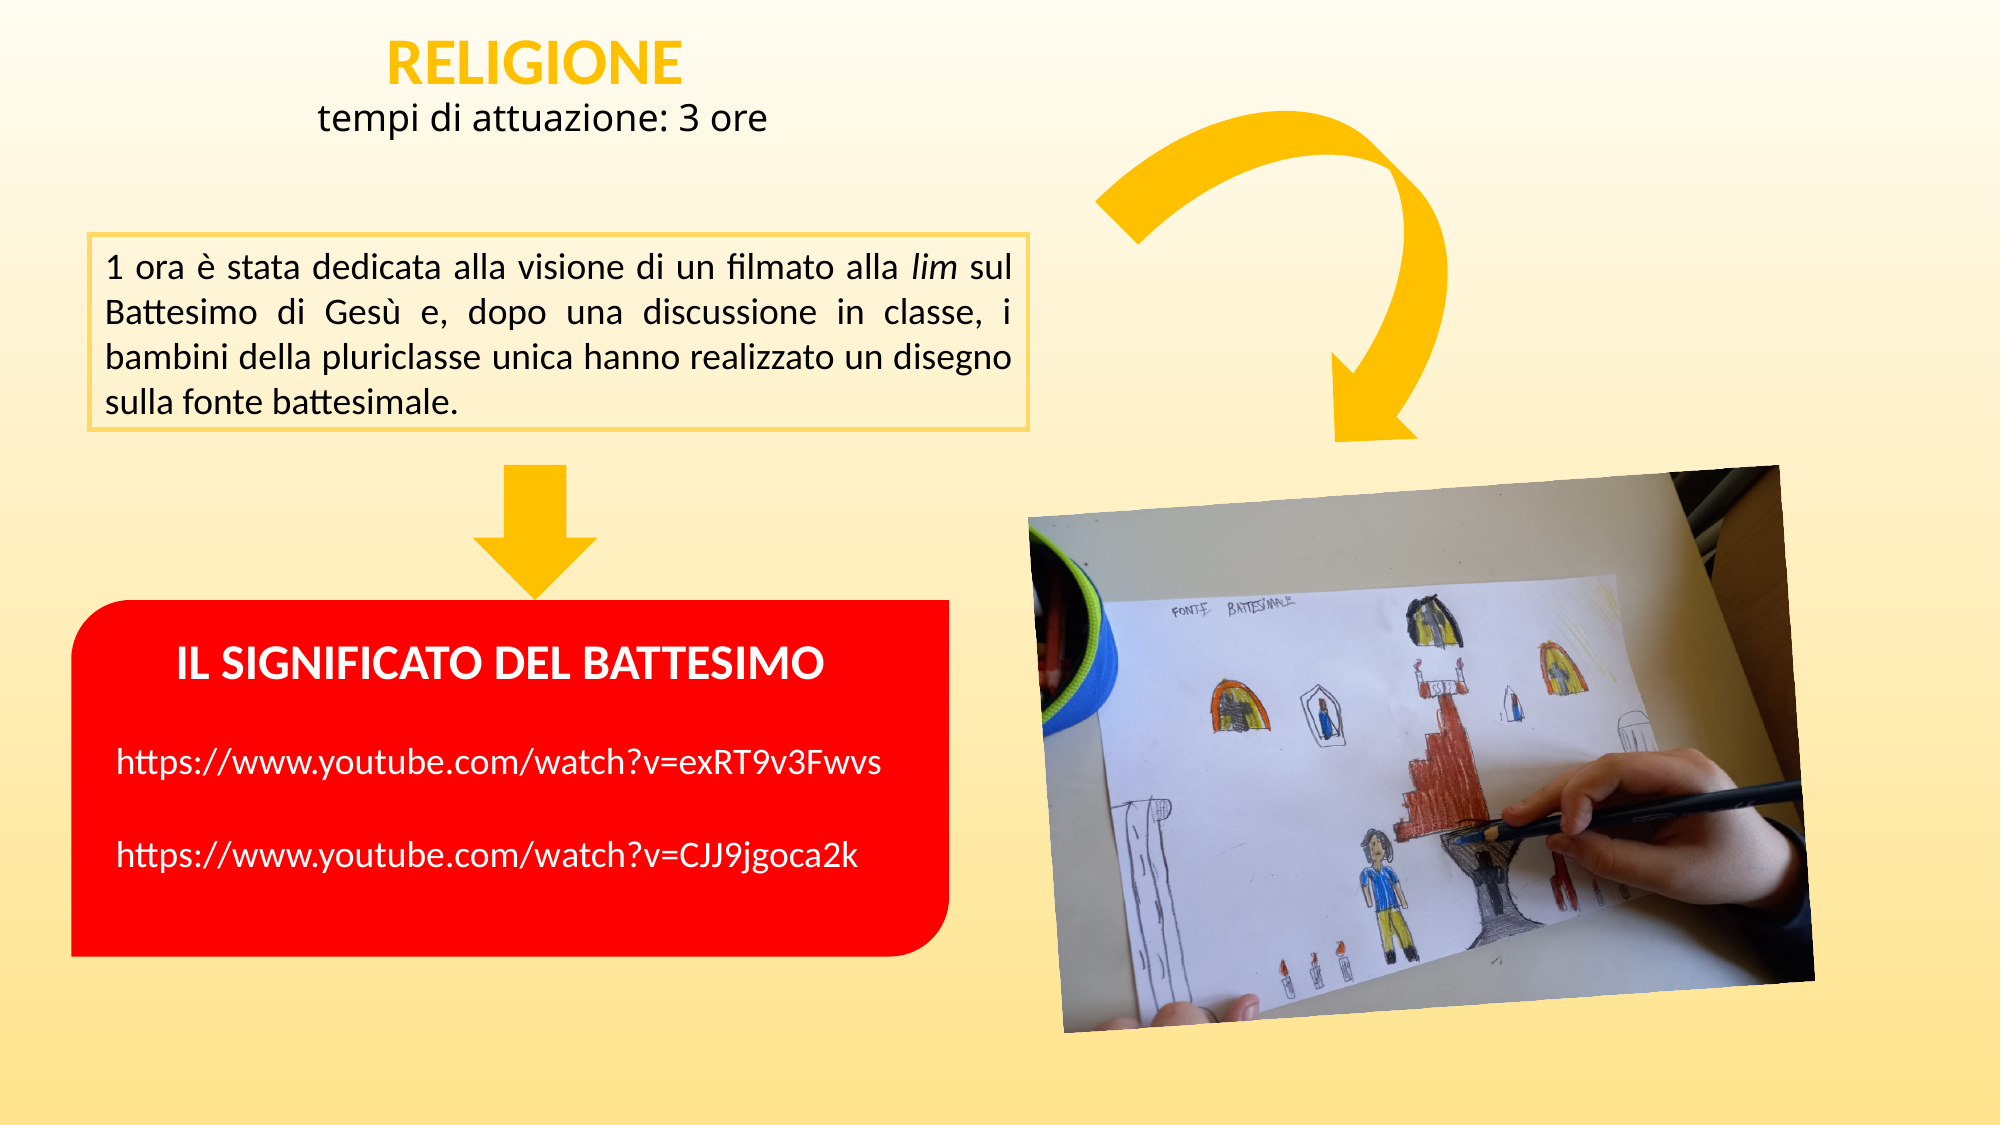

# RELIGIONE tempi di attuazione: 3 ore
1 ora è stata dedicata alla visione di un filmato alla lim sul Battesimo di Gesù e, dopo una discussione in classe, i bambini della pluriclasse unica hanno realizzato un disegno sulla fonte battesimale.
IL SIGNIFICATO DEL BATTESIMO
https://www.youtube.com/watch?v=exRT9v3Fwvs
https://www.youtube.com/watch?v=CJJ9jgoca2k